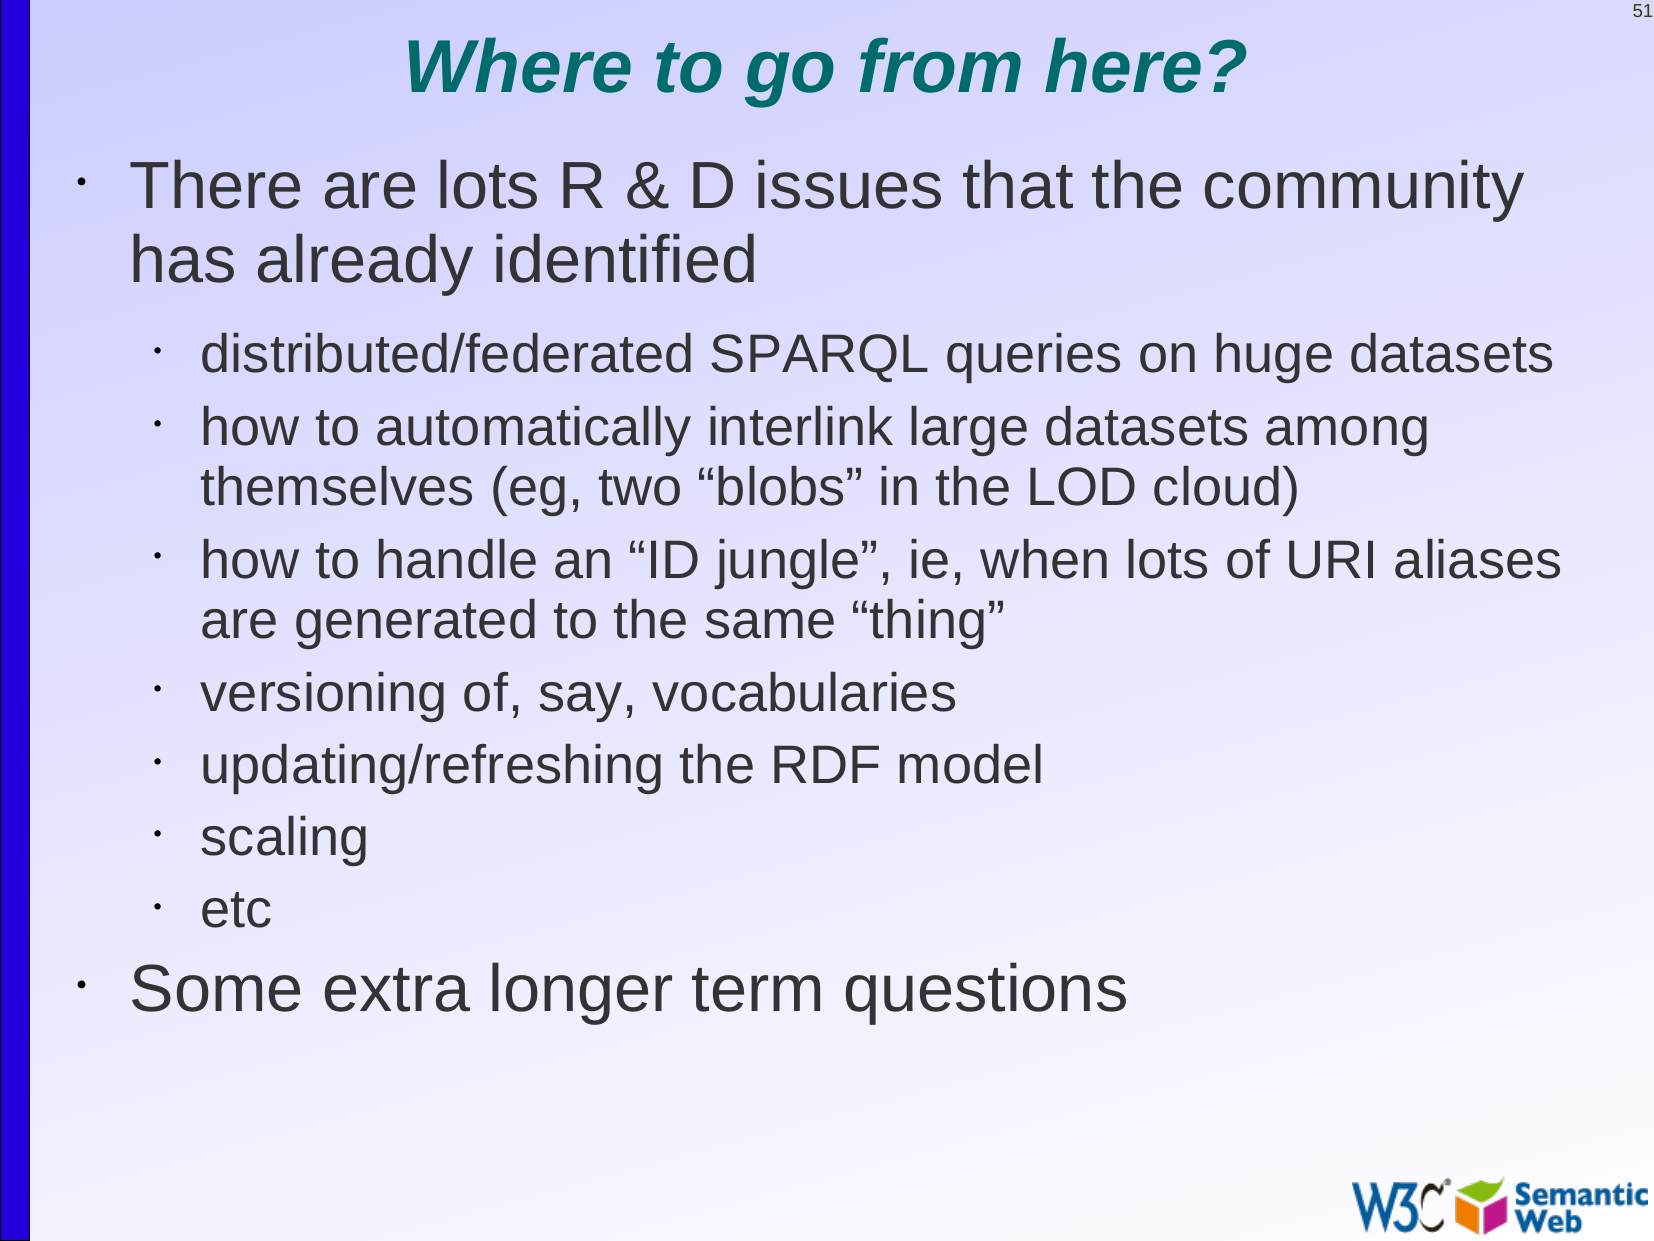

Where to go from here?
# There are lots R & D issues that the community has already identified
distributed/federated SPARQL queries on huge datasets
how to automatically interlink large datasets among themselves (eg, two “blobs” in the LOD cloud)
how to handle an “ID jungle”, ie, when lots of URI aliases are generated to the same “thing”
versioning of, say, vocabularies
updating/refreshing the RDF model
scaling
etc
Some extra longer term questions